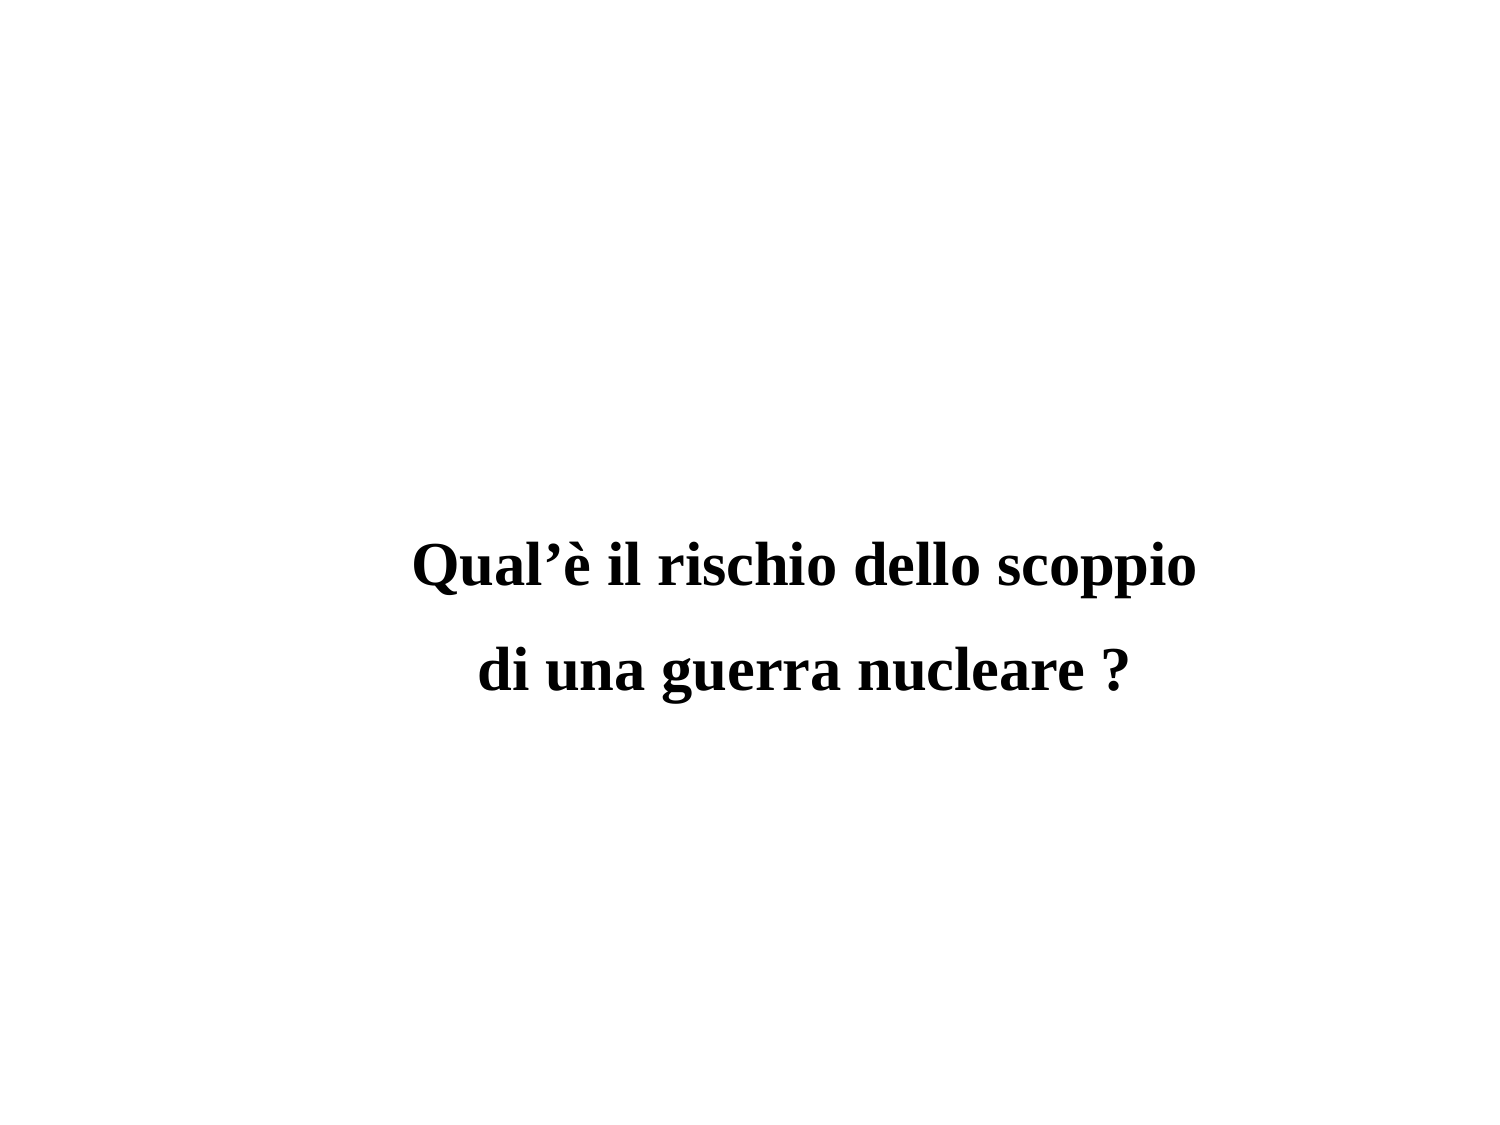

# Qual’è il rischio dello scoppio
 di una guerra nucleare ?